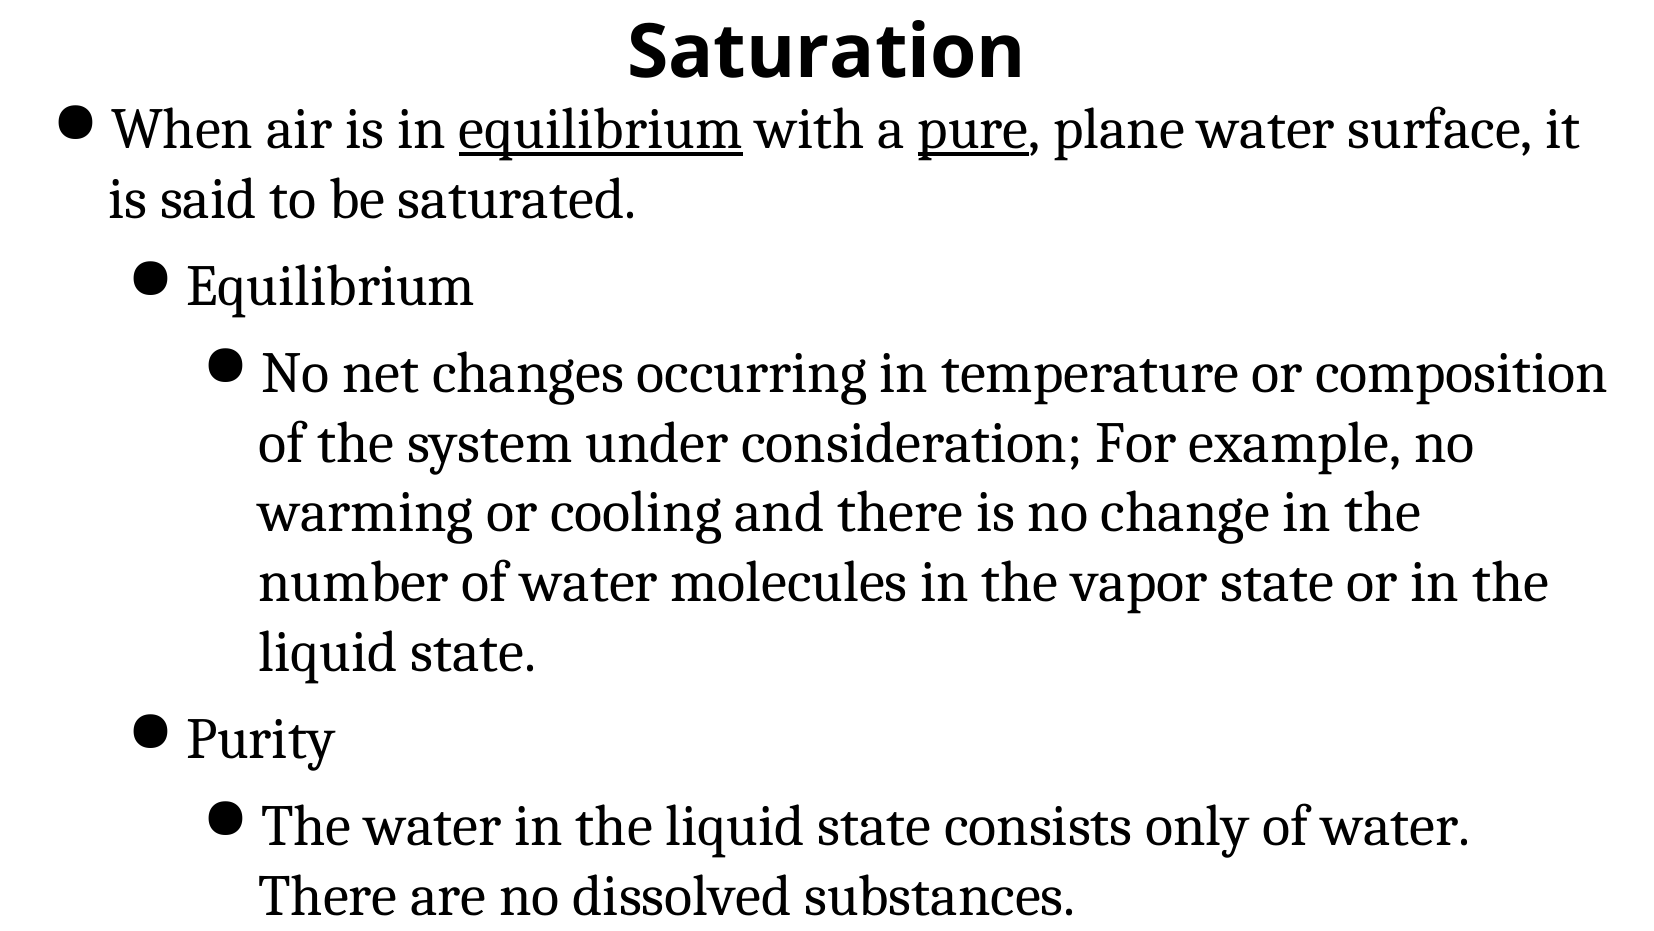

# Saturation
 When air is in equilibrium with a pure, plane water surface, it is said to be saturated.
 Equilibrium
 No net changes occurring in temperature or composition of the system under consideration; For example, no warming or cooling and there is no change in the number of water molecules in the vapor state or in the liquid state.
 Purity
 The water in the liquid state consists only of water. There are no dissolved substances.